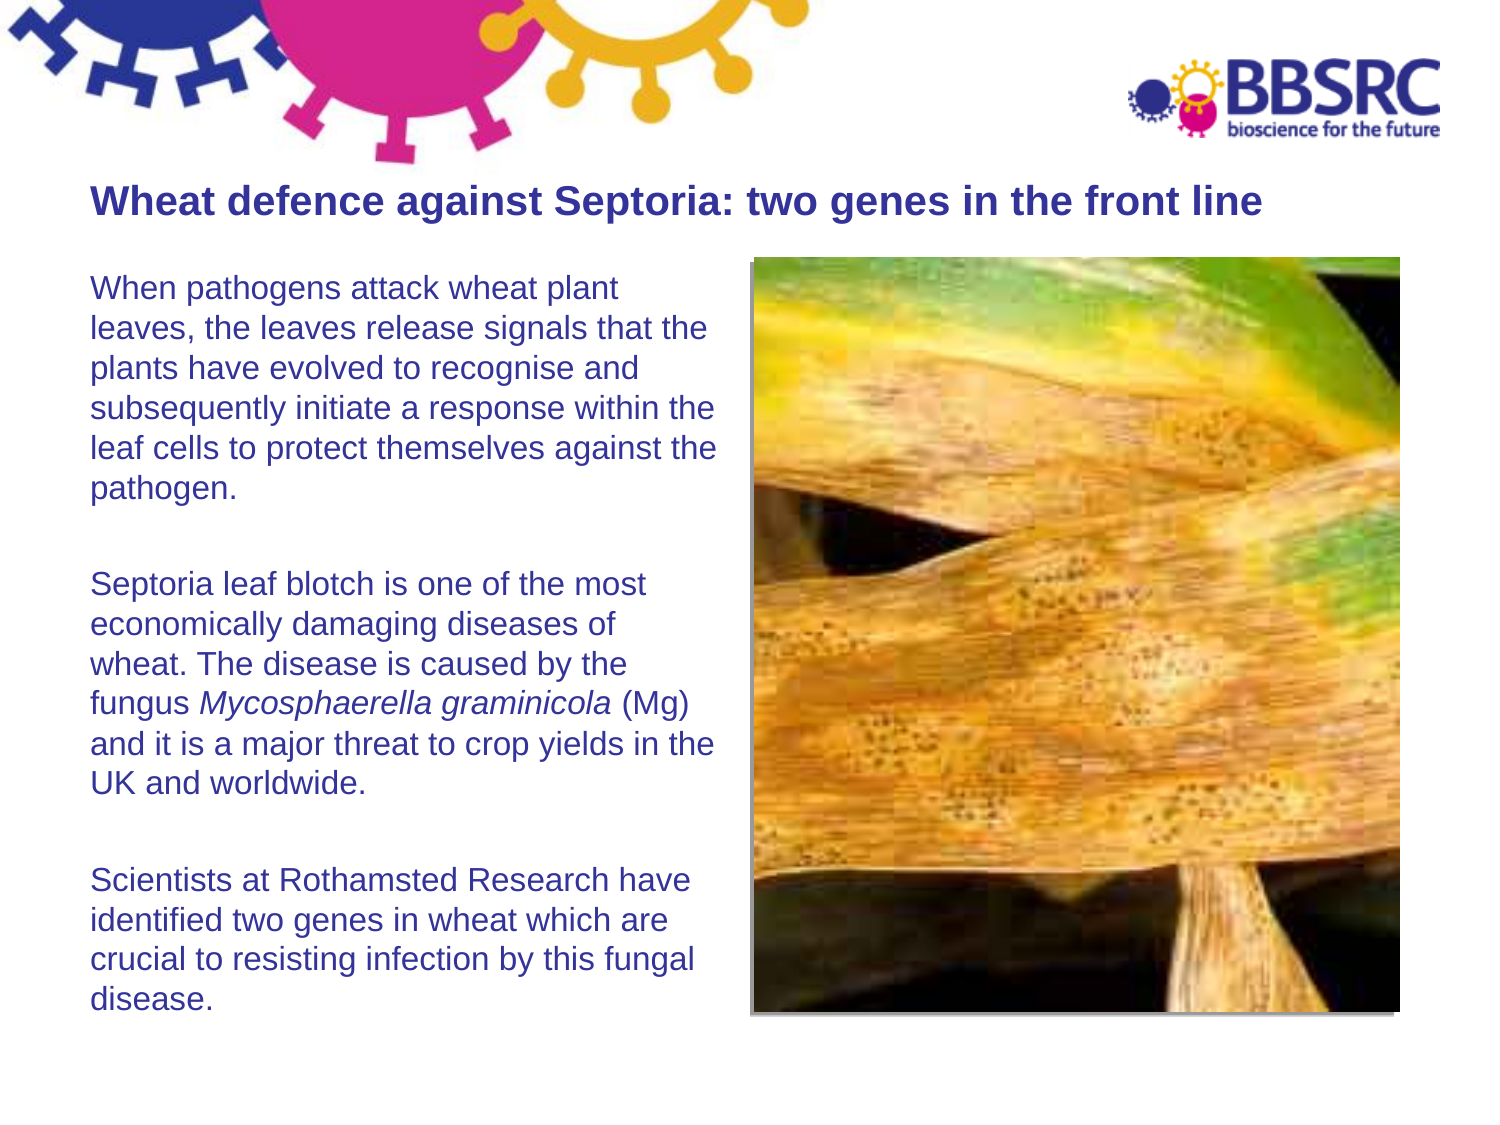

# Wheat defence against Septoria: two genes in the front line
When pathogens attack wheat plant leaves, the leaves release signals that the plants have evolved to recognise and subsequently initiate a response within the leaf cells to protect themselves against the pathogen.
Septoria leaf blotch is one of the most economically damaging diseases of wheat. The disease is caused by the fungus Mycosphaerella graminicola (Mg) and it is a major threat to crop yields in the UK and worldwide.
Scientists at Rothamsted Research have identified two genes in wheat which are crucial to resisting infection by this fungal disease.